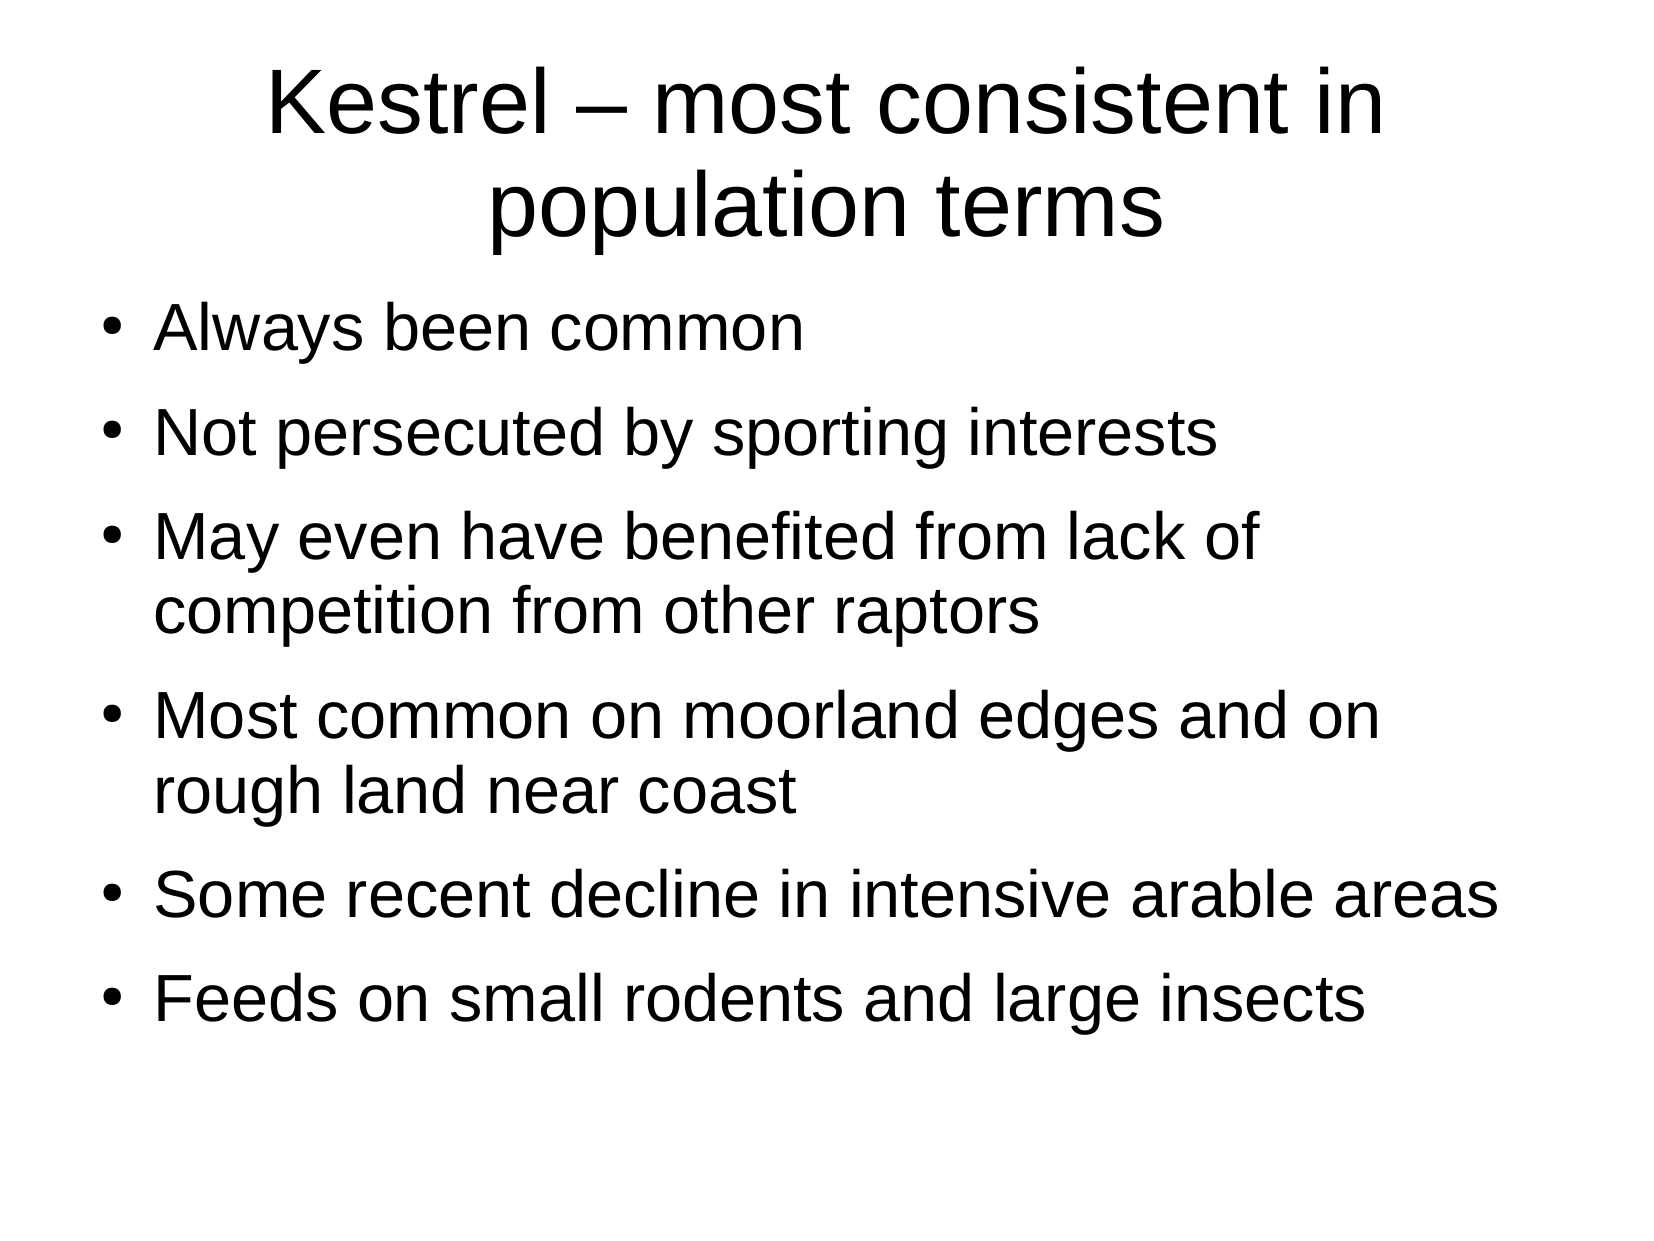

# Kestrel – most consistent in population terms
Always been common
Not persecuted by sporting interests
May even have benefited from lack of competition from other raptors
Most common on moorland edges and on rough land near coast
Some recent decline in intensive arable areas
Feeds on small rodents and large insects